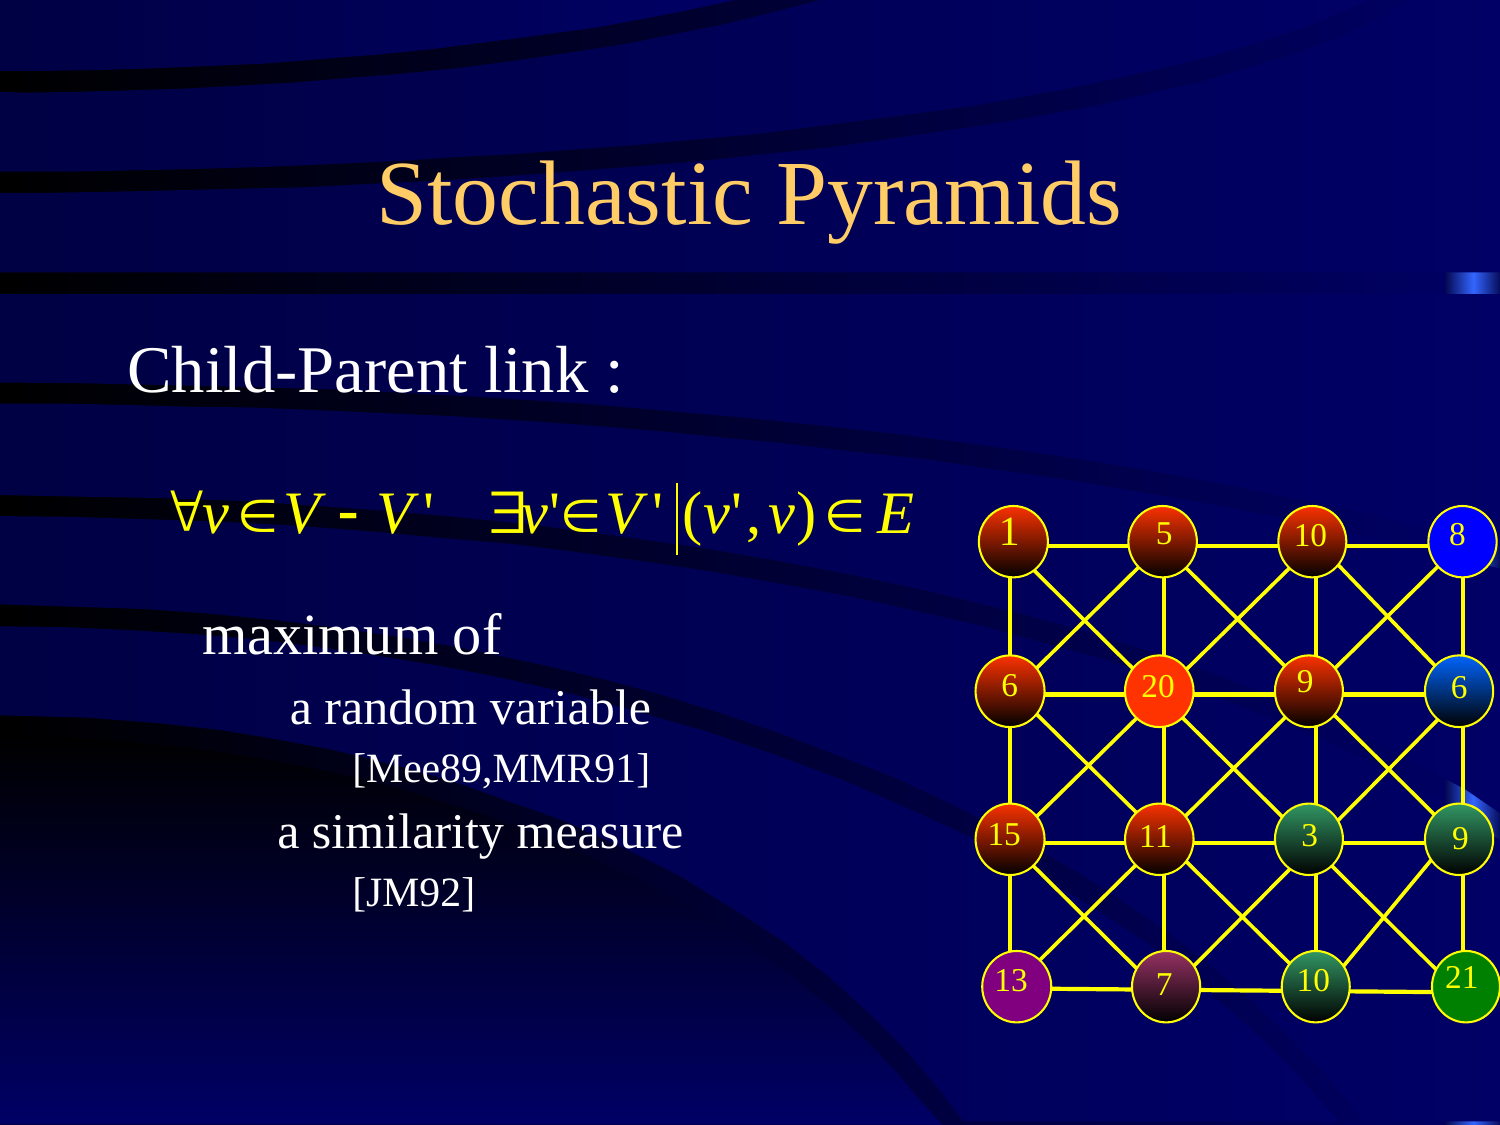

# Stochastic Pyramids
Child-Parent link :
maximum of
 a random variable
[Mee89,MMR91]
a similarity measure
[JM92]
1
5
8
10
9
6
20
6
15
3
11
9
21
13
10
7